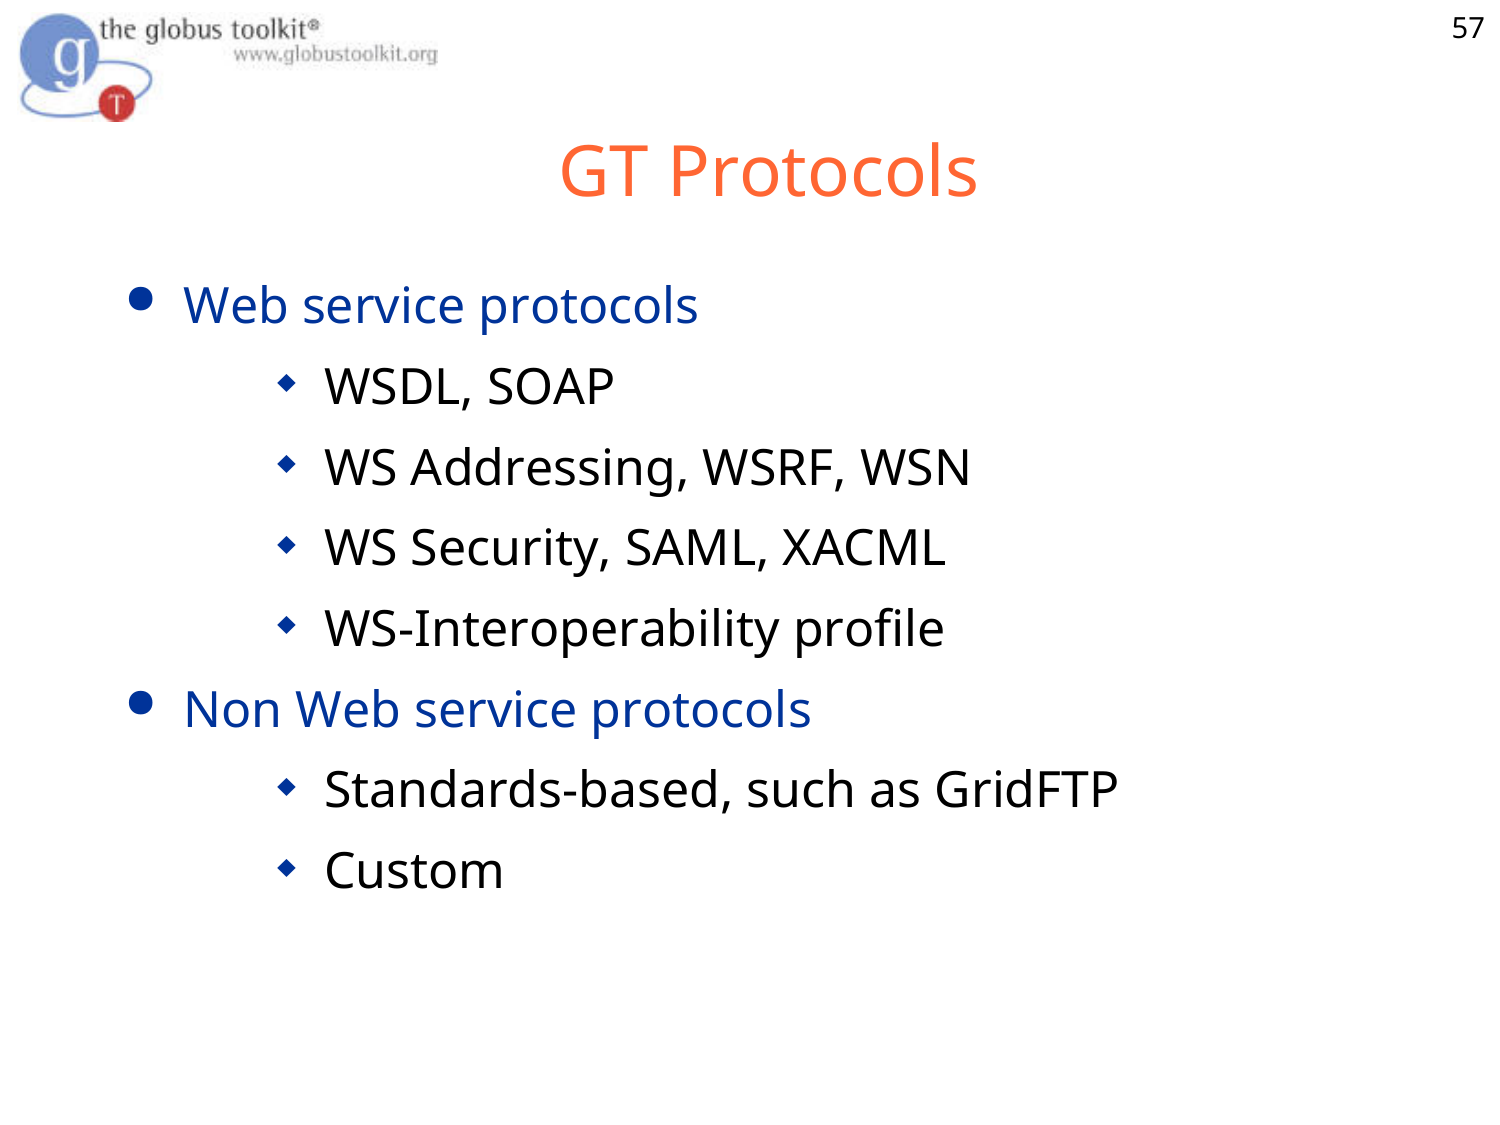

57
# GT Protocols
Web service protocols
WSDL, SOAP
WS Addressing, WSRF, WSN
WS Security, SAML, XACML
WS-Interoperability profile
Non Web service protocols
Standards-based, such as GridFTP
Custom